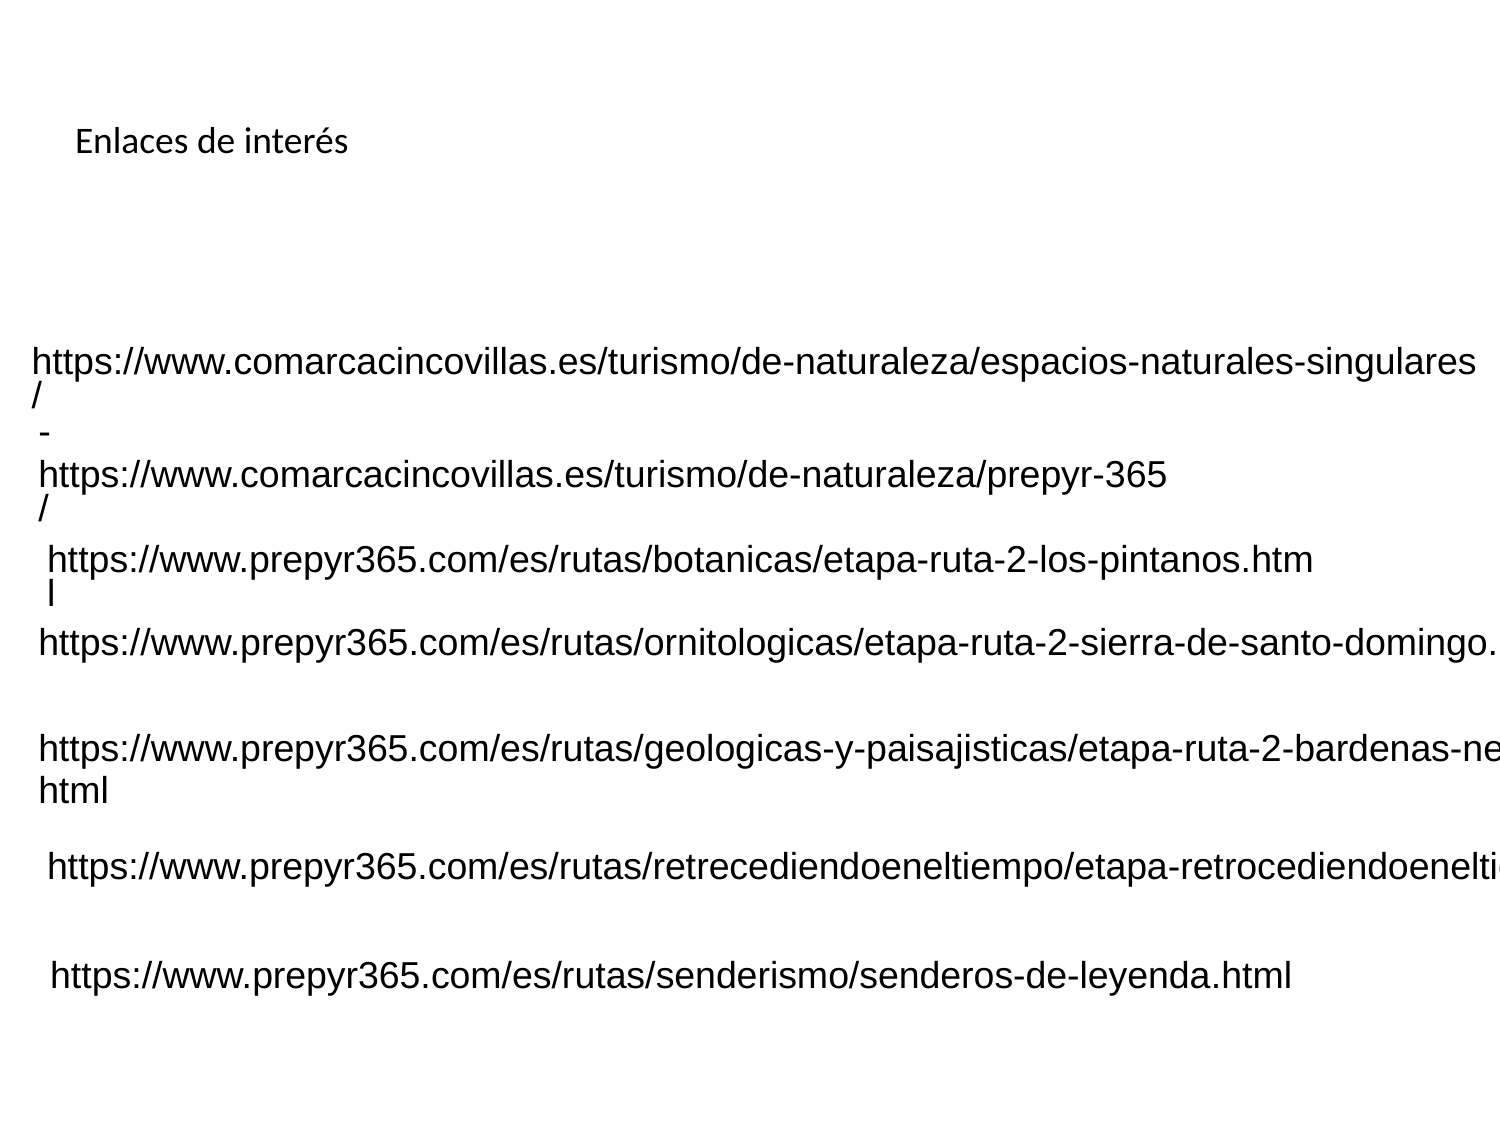

# Enlaces de interés
https://www.comarcacincovillas.es/turismo/de-naturaleza/espacios-naturales-singulares/
-https://www.comarcacincovillas.es/turismo/de-naturaleza/prepyr-365/
https://www.prepyr365.com/es/rutas/botanicas/etapa-ruta-2-los-pintanos.html
https://www.prepyr365.com/es/rutas/ornitologicas/etapa-ruta-2-sierra-de-santo-domingo.html
https://www.prepyr365.com/es/rutas/geologicas-y-paisajisticas/etapa-ruta-2-bardenas-negras.html
https://www.prepyr365.com/es/rutas/retrecediendoeneltiempo/etapa-retrocediendoeneltiempo.html
https://www.prepyr365.com/es/rutas/senderismo/senderos-de-leyenda.html